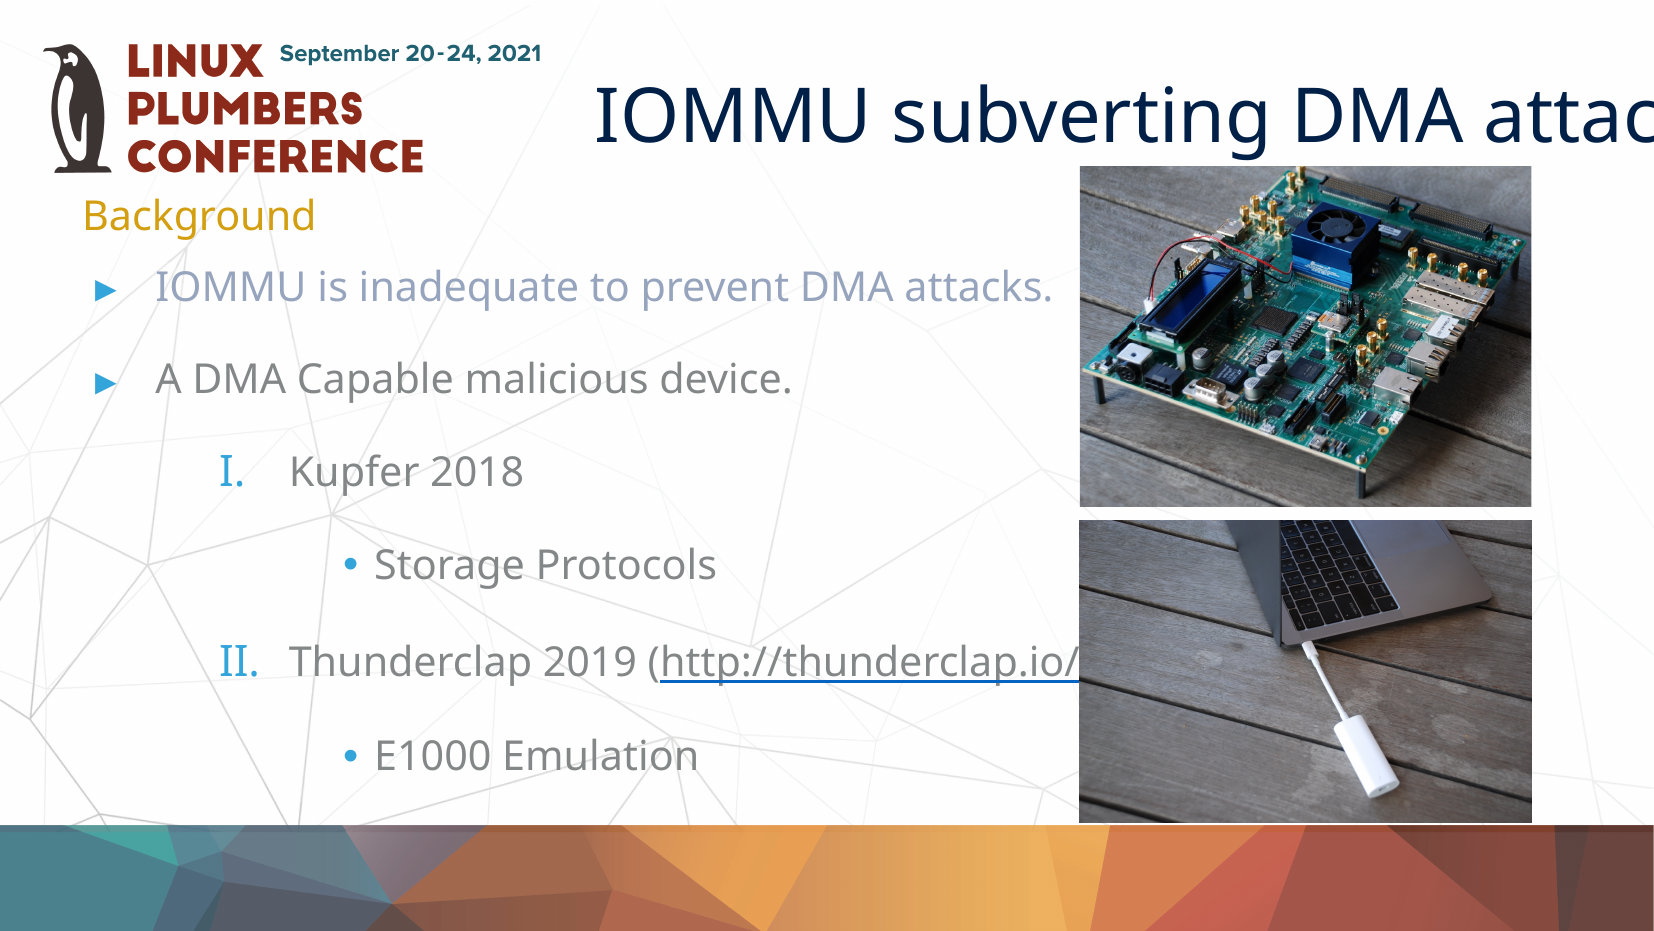

IOMMU subverting DMA attacks
Background
IOMMU is inadequate to prevent DMA attacks.
A DMA Capable malicious device.
Kupfer 2018
Storage Protocols
Thunderclap 2019 (http://thunderclap.io/)
E1000 Emulation